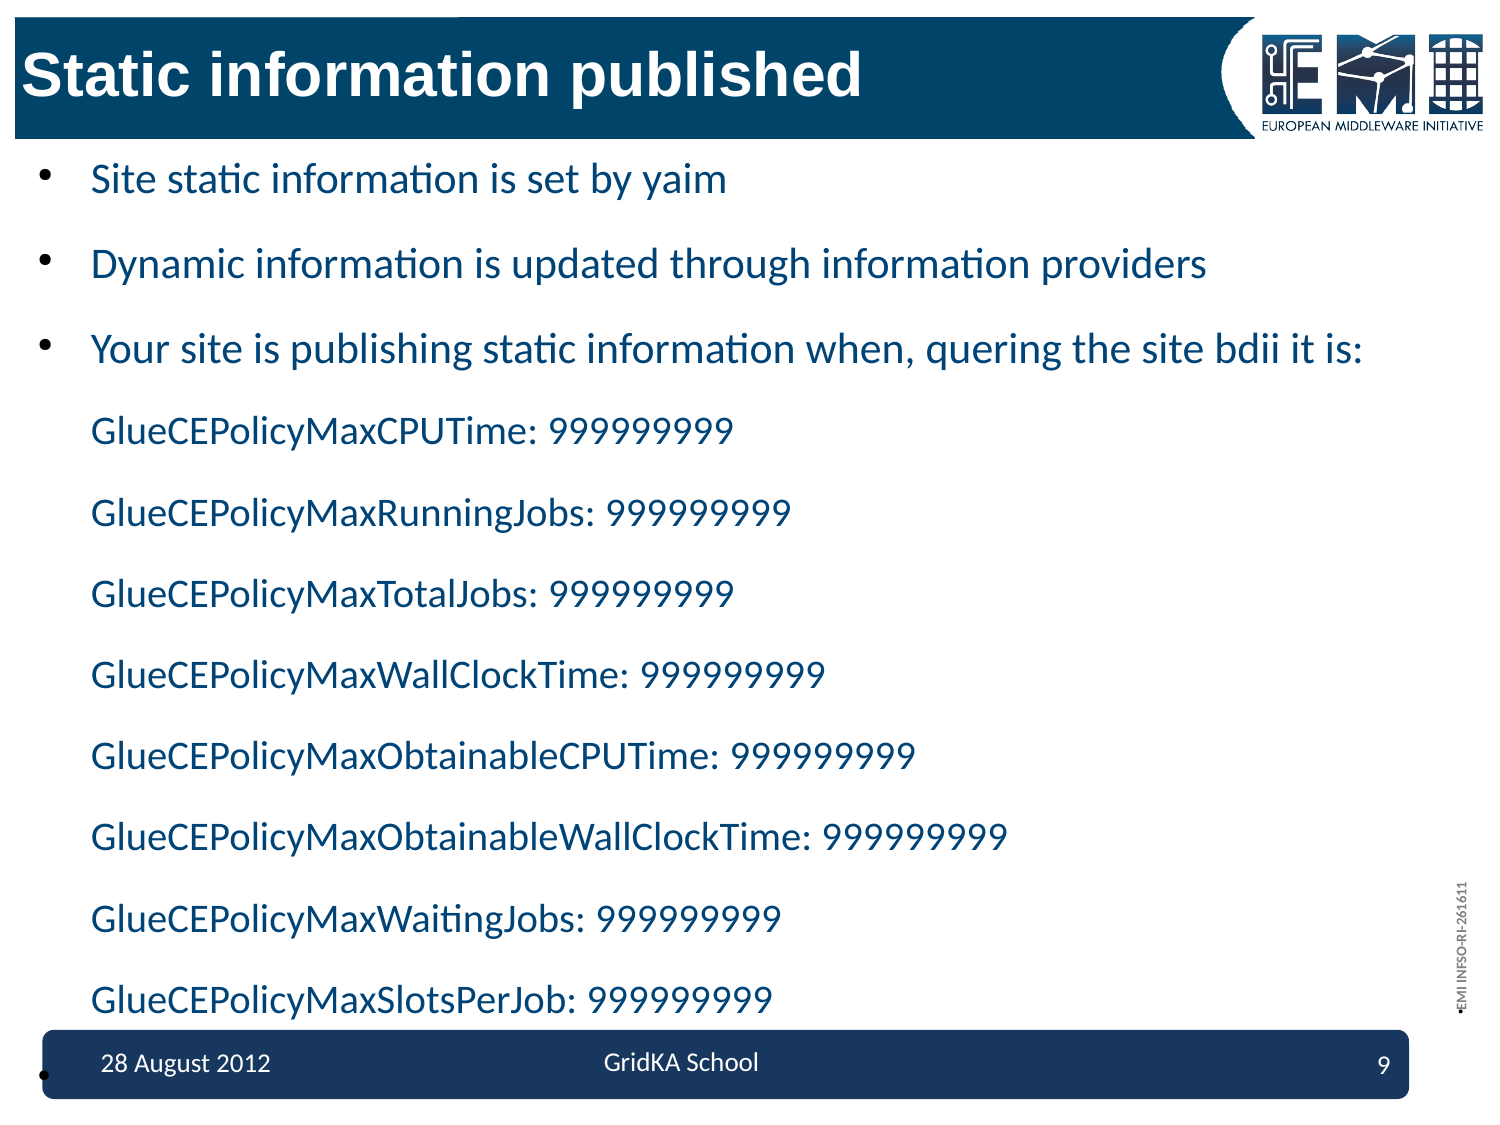

Static information published
# Site static information is set by yaim
Dynamic information is updated through information providers
Your site is publishing static information when, quering the site bdii it is:
GlueCEPolicyMaxCPUTime: 999999999
GlueCEPolicyMaxRunningJobs: 999999999
GlueCEPolicyMaxTotalJobs: 999999999
GlueCEPolicyMaxWallClockTime: 999999999
GlueCEPolicyMaxObtainableCPUTime: 999999999
GlueCEPolicyMaxObtainableWallClockTime: 999999999
GlueCEPolicyMaxWaitingJobs: 999999999
GlueCEPolicyMaxSlotsPerJob: 999999999
GridKA School
9